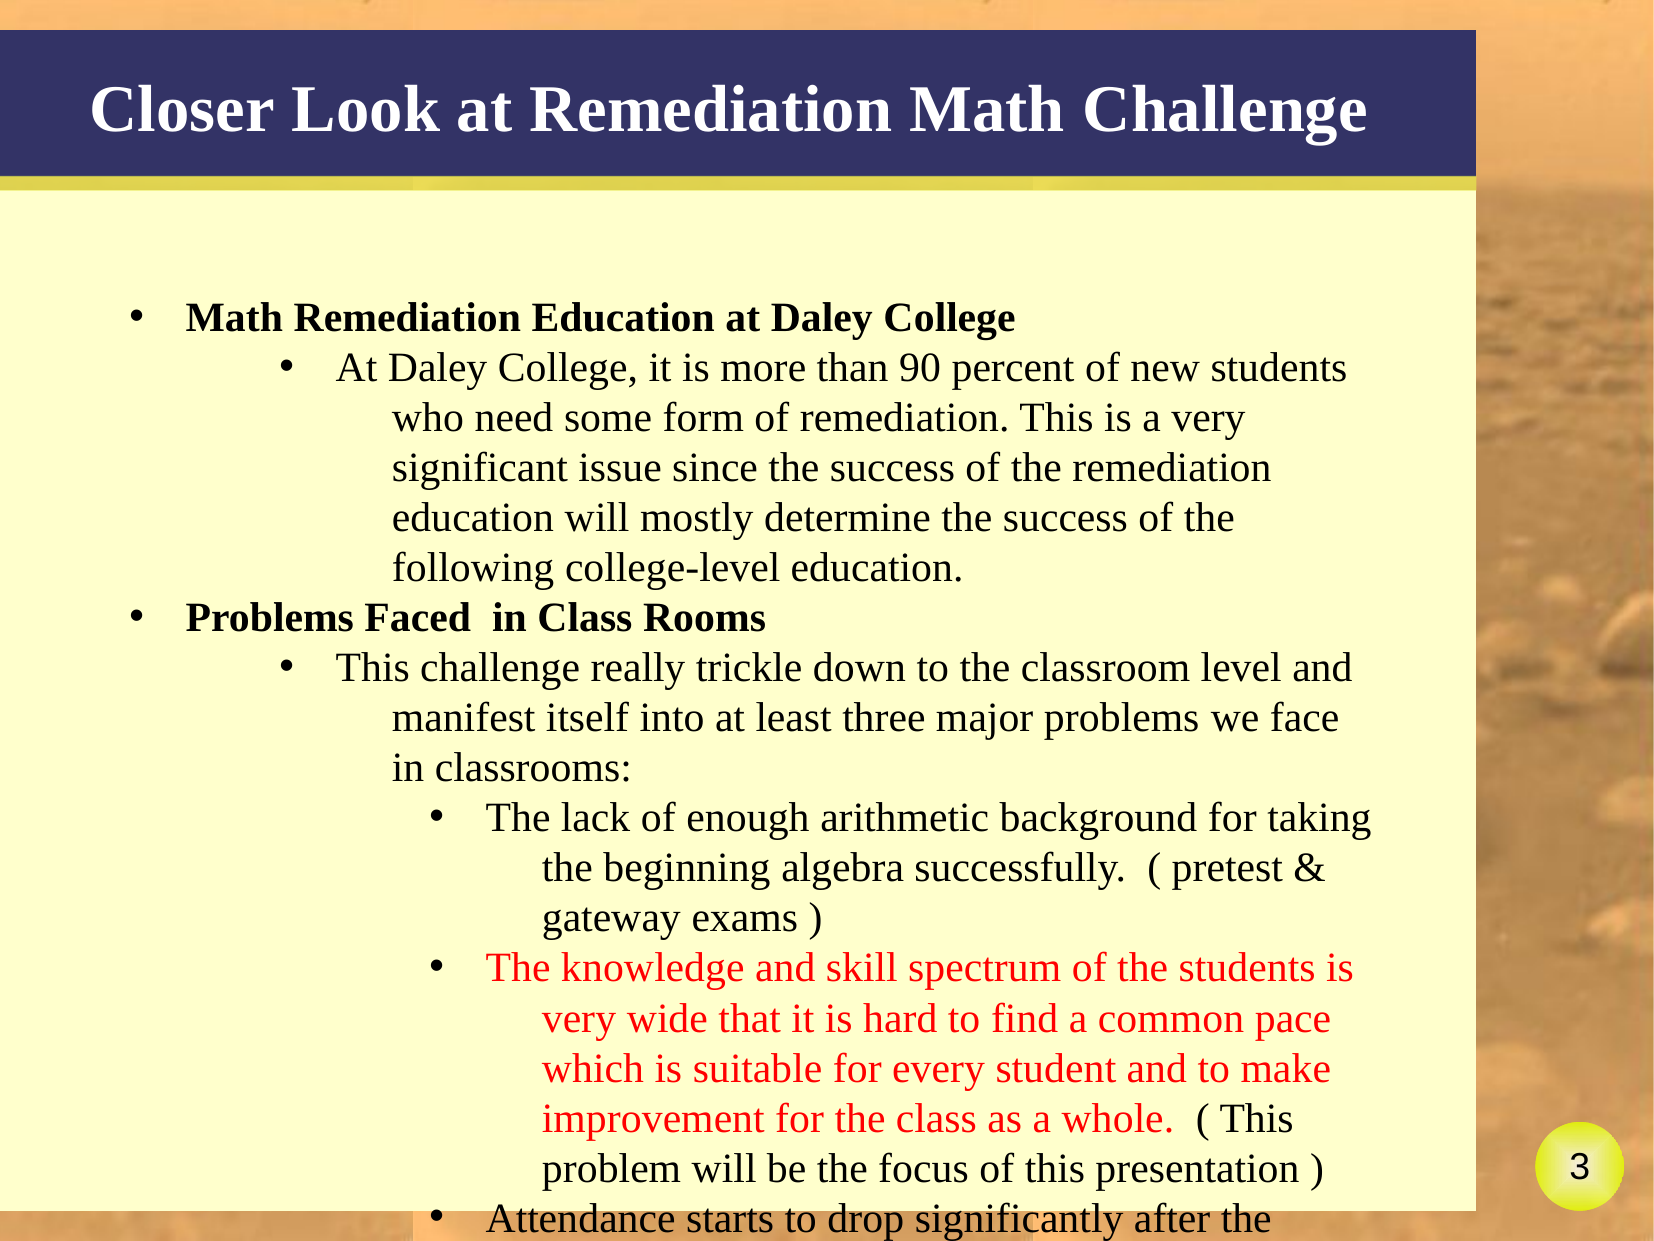

Closer Look at Remediation Math Challenge
Math Remediation Education at Daley College
At Daley College, it is more than 90 percent of new students who need some form of remediation. This is a very significant issue since the success of the remediation education will mostly determine the success of the following college-level education.
Problems Faced in Class Rooms
This challenge really trickle down to the classroom level and manifest itself into at least three major problems we face in classrooms:
The lack of enough arithmetic background for taking the beginning algebra successfully. ( pretest & gateway exams )
The knowledge and skill spectrum of the students is very wide that it is hard to find a common pace which is suitable for every student and to make improvement for the class as a whole. ( This problem will be the focus of this presentation )
Attendance starts to drop significantly after the midterm exam.